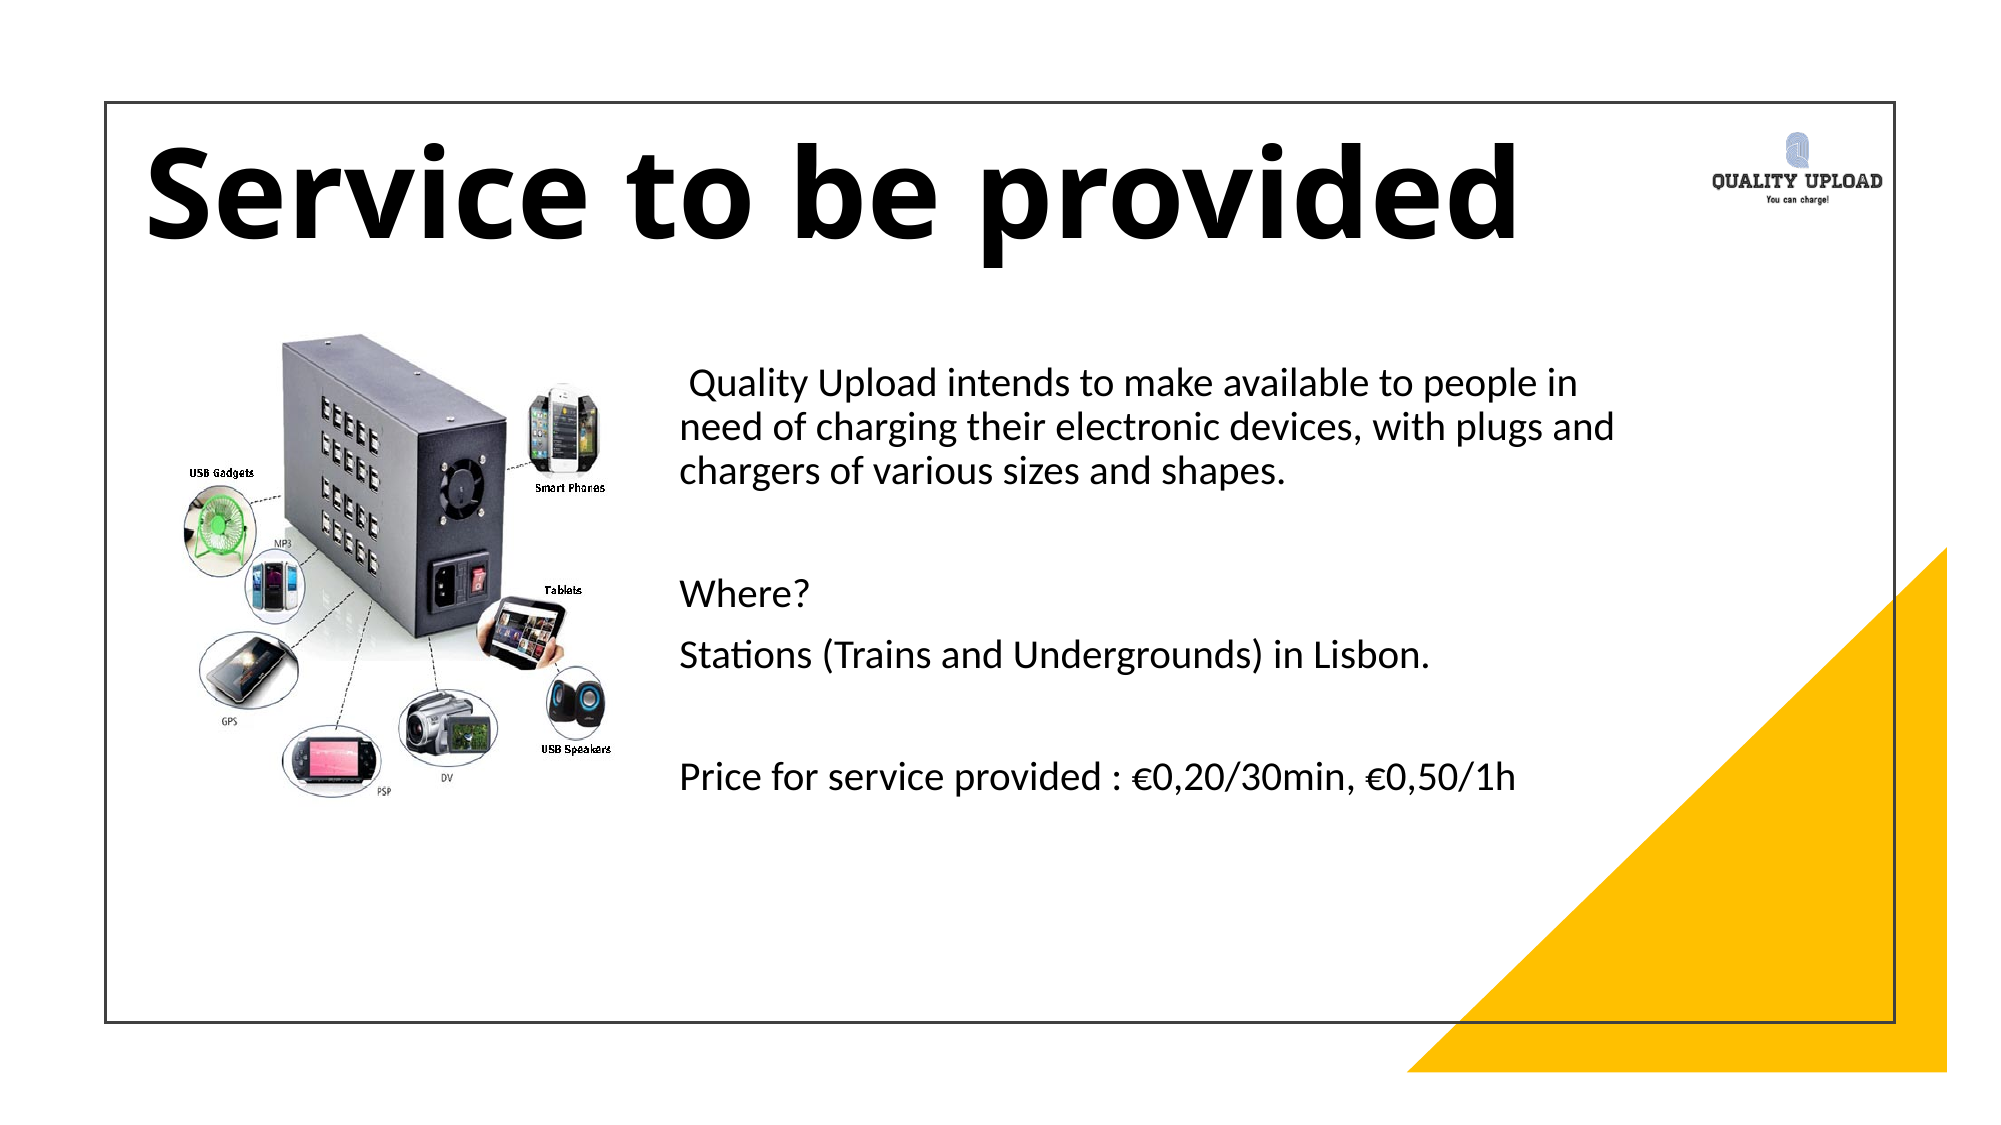

# Service to be provided
 Quality Upload intends to make available to people in need of charging their electronic devices, with plugs and chargers of various sizes and shapes.
Where?
Stations (Trains and Undergrounds) in Lisbon.
Price for service provided : €0,20/30min, €0,50/1h